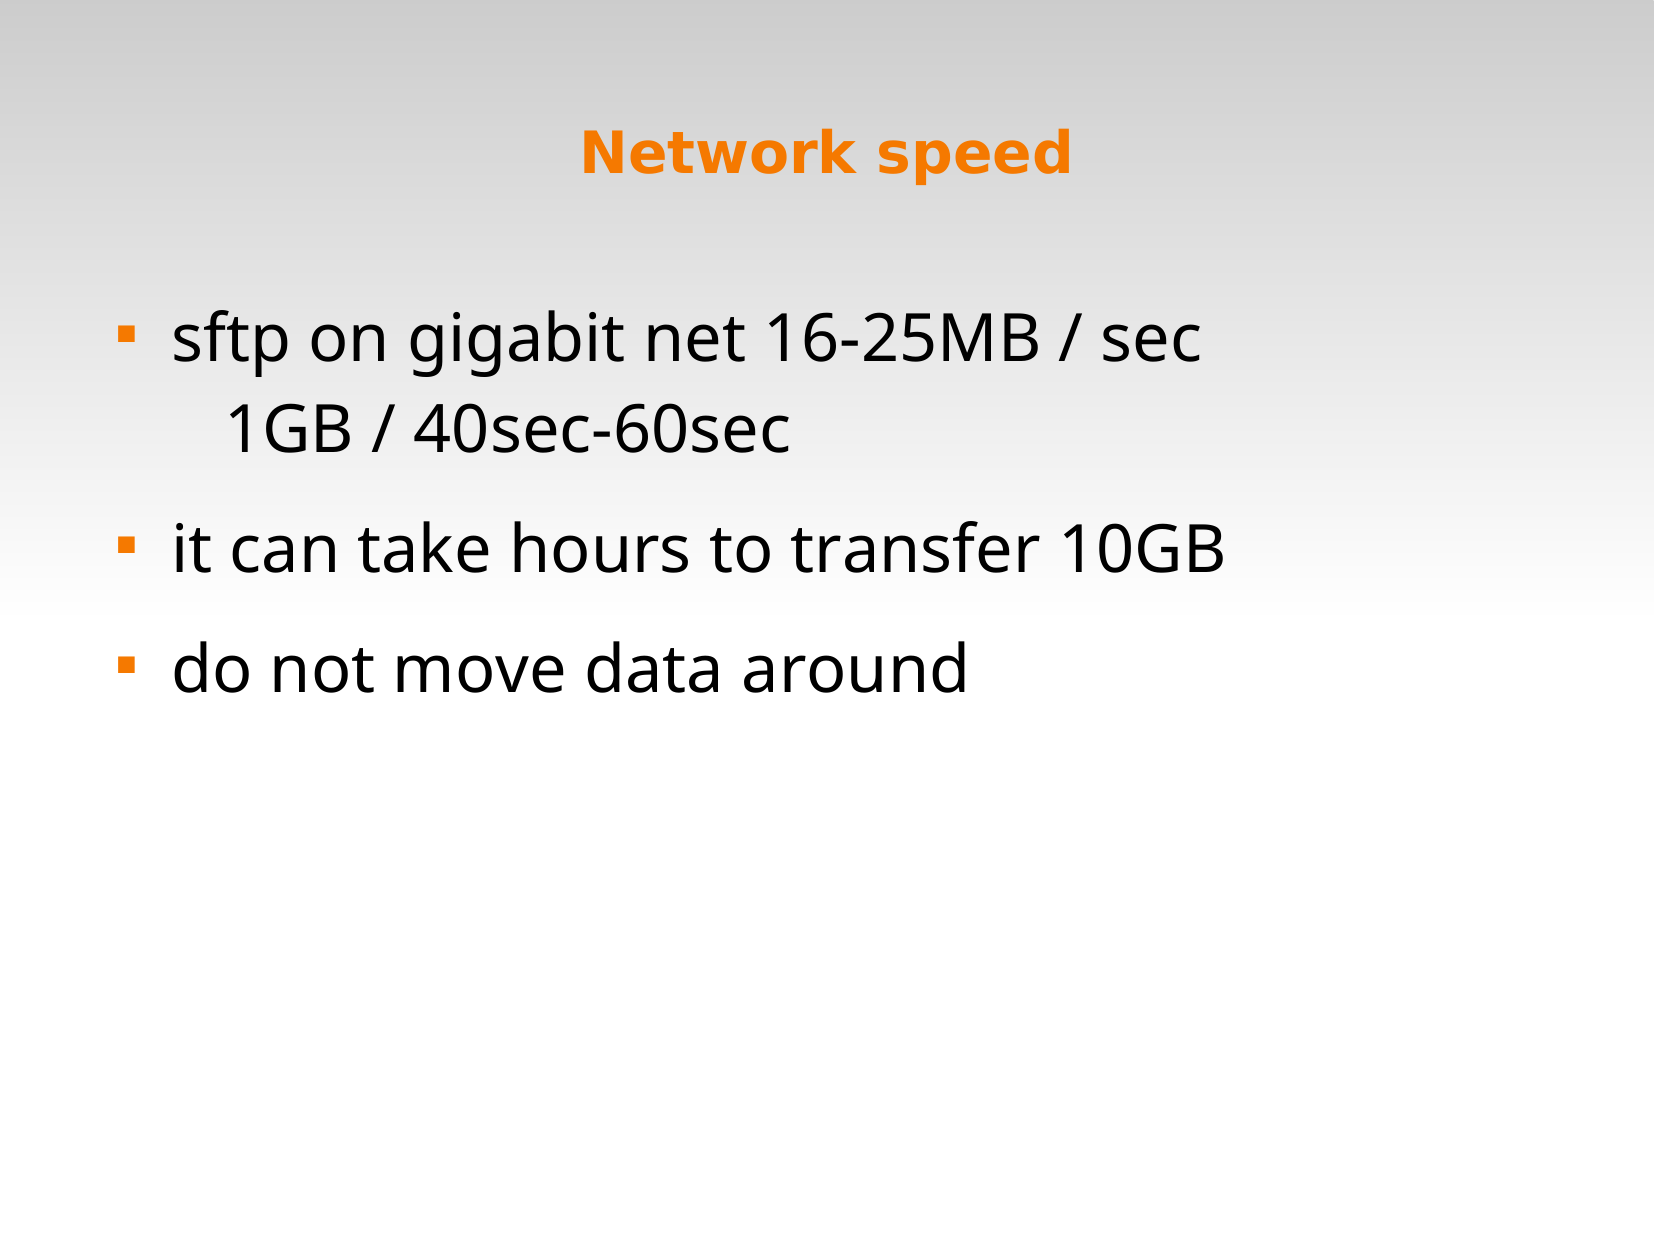

# Network speed
sftp on gigabit net 16-25MB / sec
1GB / 40sec-60sec
it can take hours to transfer 10GB
do not move data around